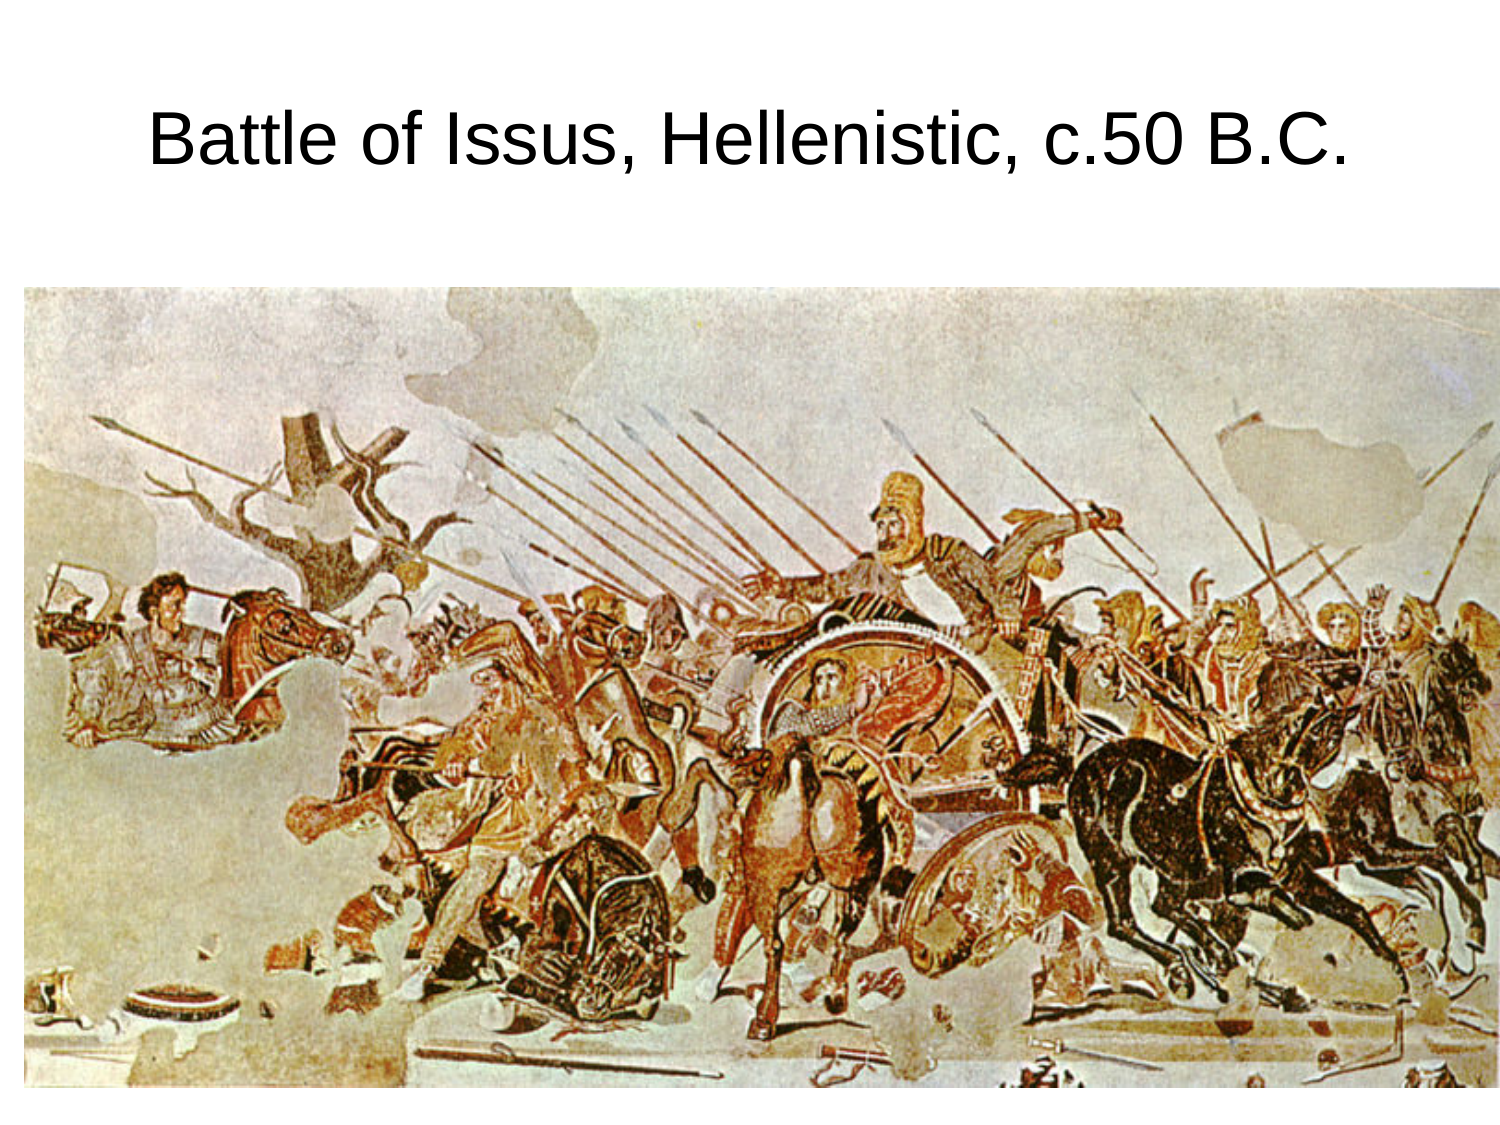

# Battle of Issus, Hellenistic, c.50 B.C.